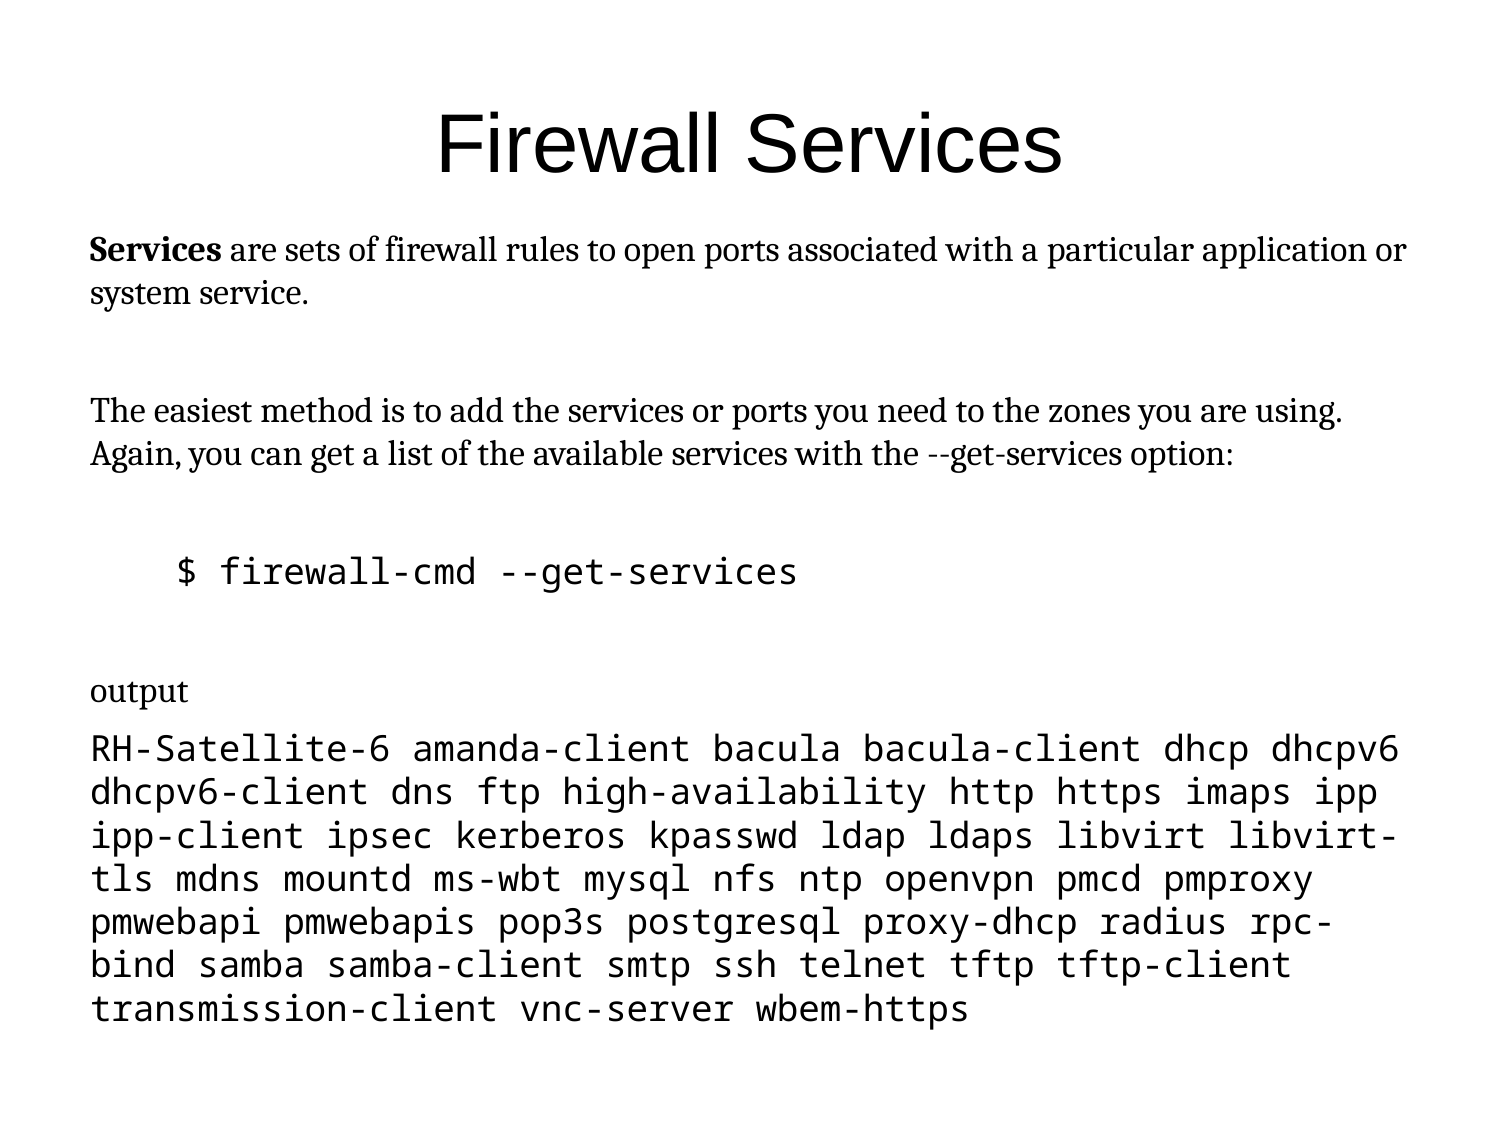

# Firewall Services
Services are sets of firewall rules to open ports associated with a particular application or system service.
The easiest method is to add the services or ports you need to the zones you are using. Again, you can get a list of the available services with the --get-services option:
 $ firewall-cmd --get-services
output
RH-Satellite-6 amanda-client bacula bacula-client dhcp dhcpv6 dhcpv6-client dns ftp high-availability http https imaps ipp ipp-client ipsec kerberos kpasswd ldap ldaps libvirt libvirt-tls mdns mountd ms-wbt mysql nfs ntp openvpn pmcd pmproxy pmwebapi pmwebapis pop3s postgresql proxy-dhcp radius rpc-bind samba samba-client smtp ssh telnet tftp tftp-client transmission-client vnc-server wbem-https